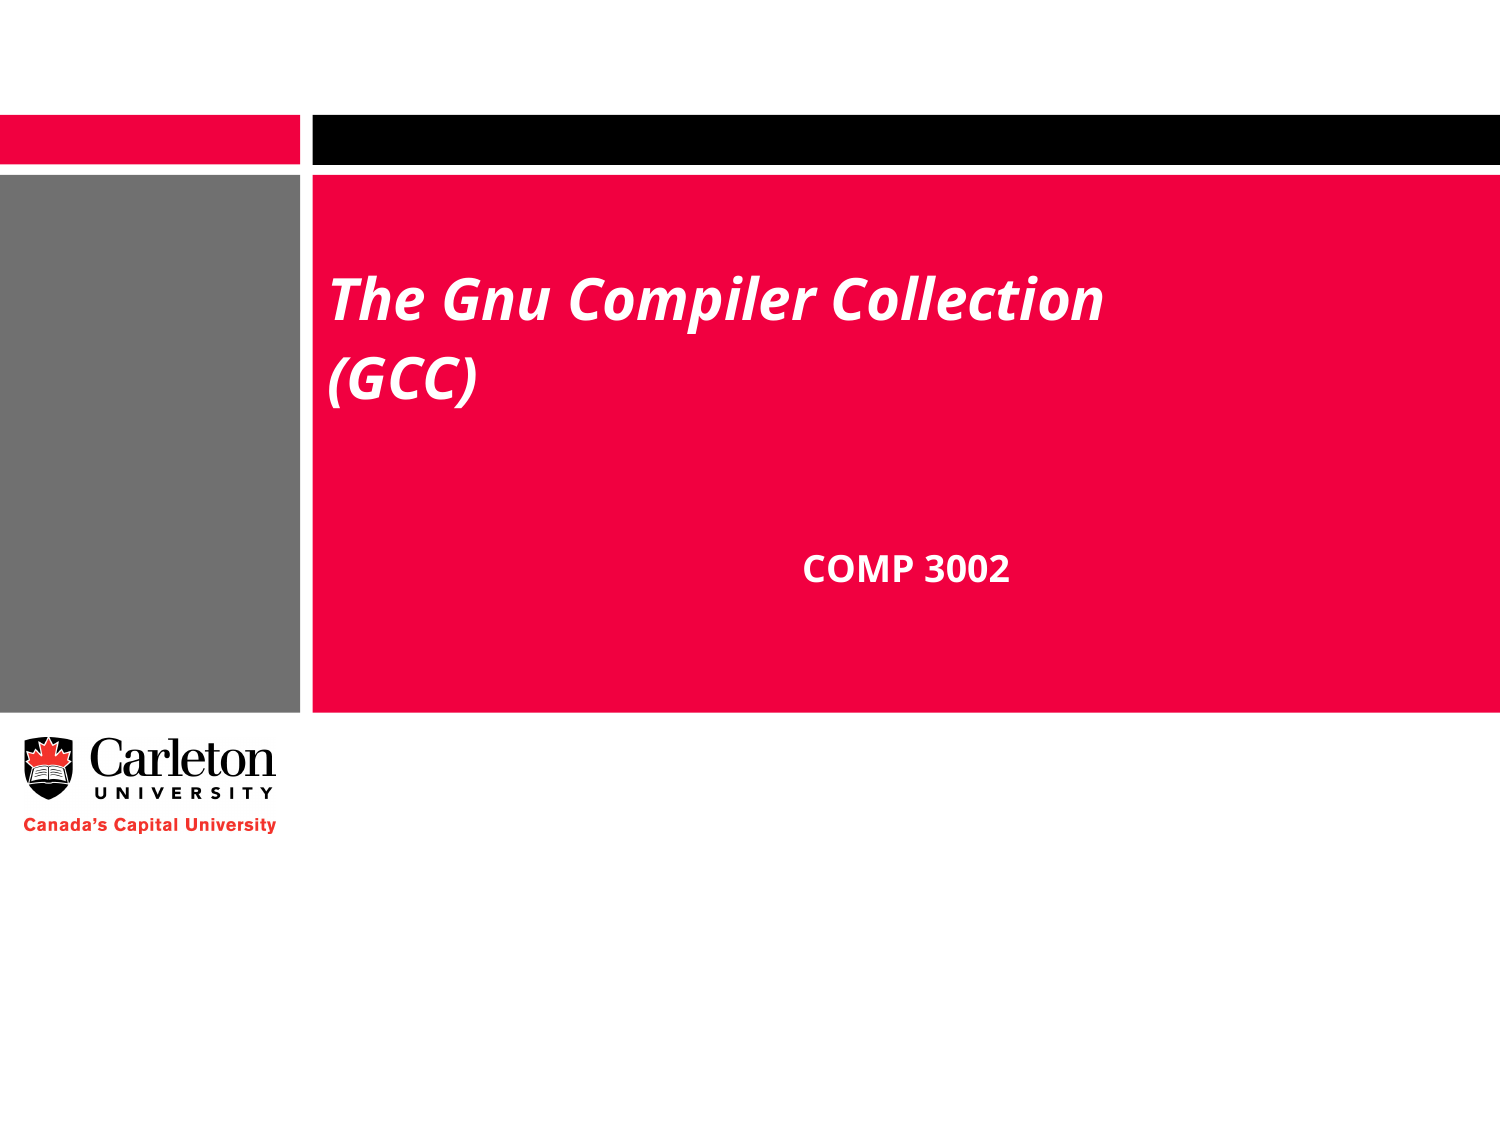

# The Gnu Compiler Collection (GCC)
COMP 3002